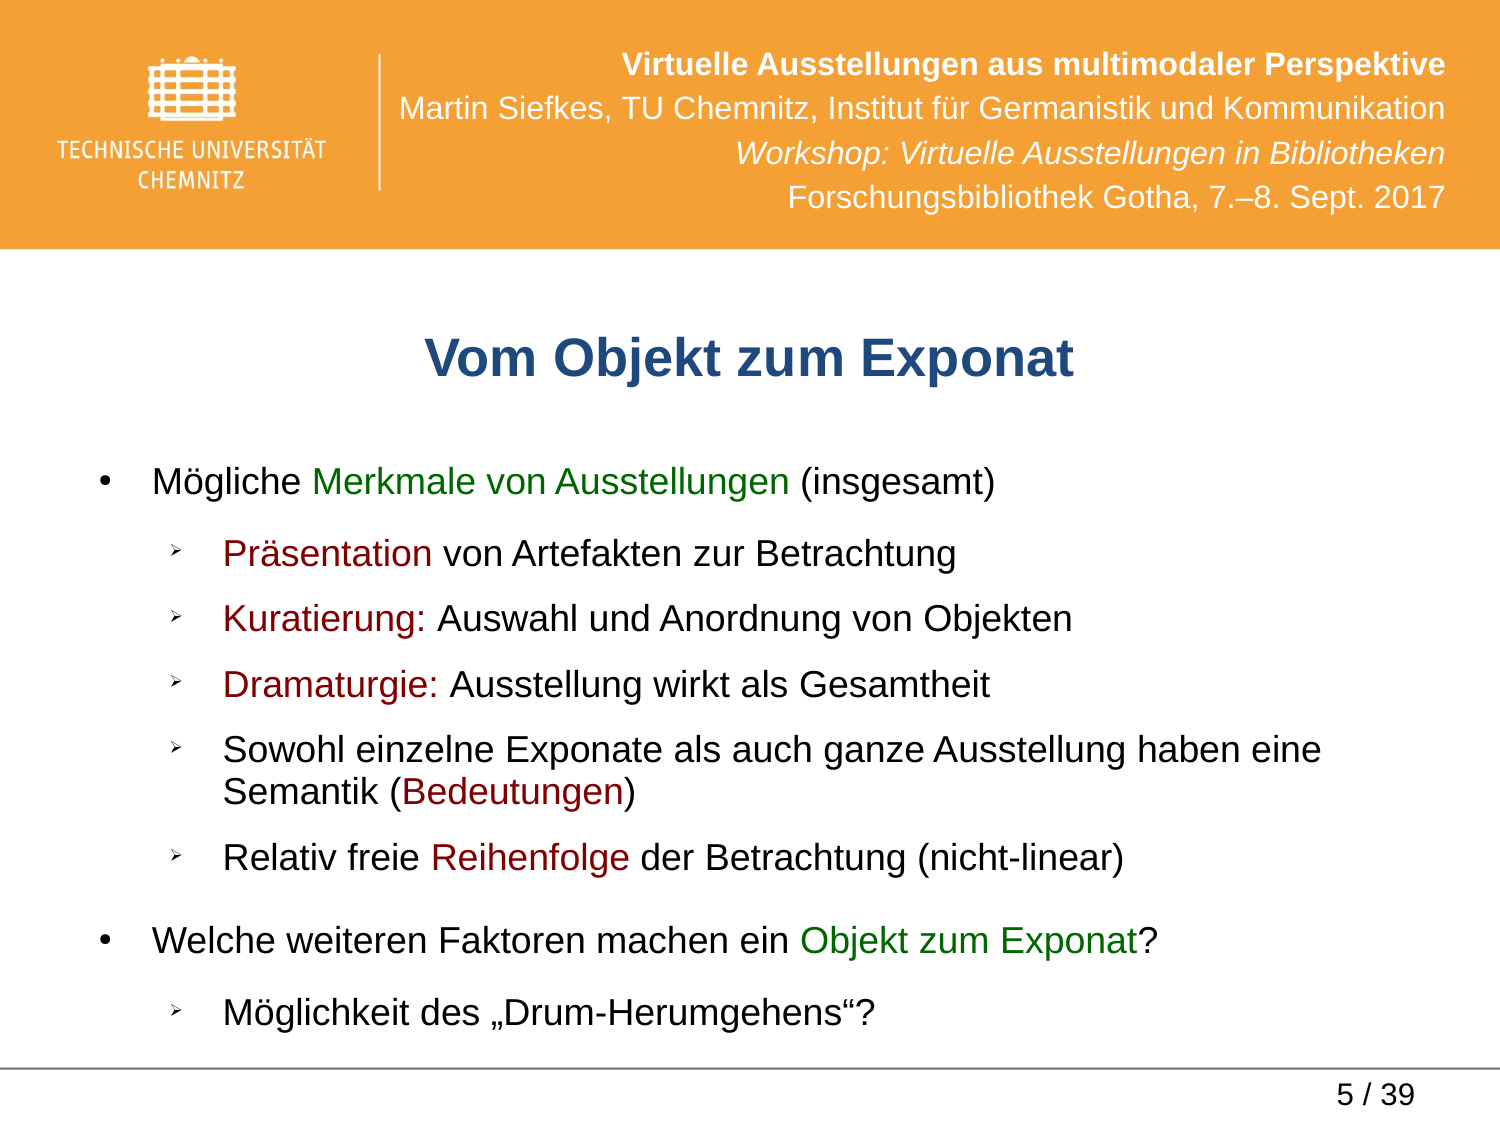

#
Vom Objekt zum Exponat
Mögliche Merkmale von Ausstellungen (insgesamt)
Präsentation von Artefakten zur Betrachtung
Kuratierung: Auswahl und Anordnung von Objekten
Dramaturgie: Ausstellung wirkt als Gesamtheit
Sowohl einzelne Exponate als auch ganze Ausstellung haben eine Semantik (Bedeutungen)
Relativ freie Reihenfolge der Betrachtung (nicht-linear)
Welche weiteren Faktoren machen ein Objekt zum Exponat?
Möglichkeit des „Drum-Herumgehens“?